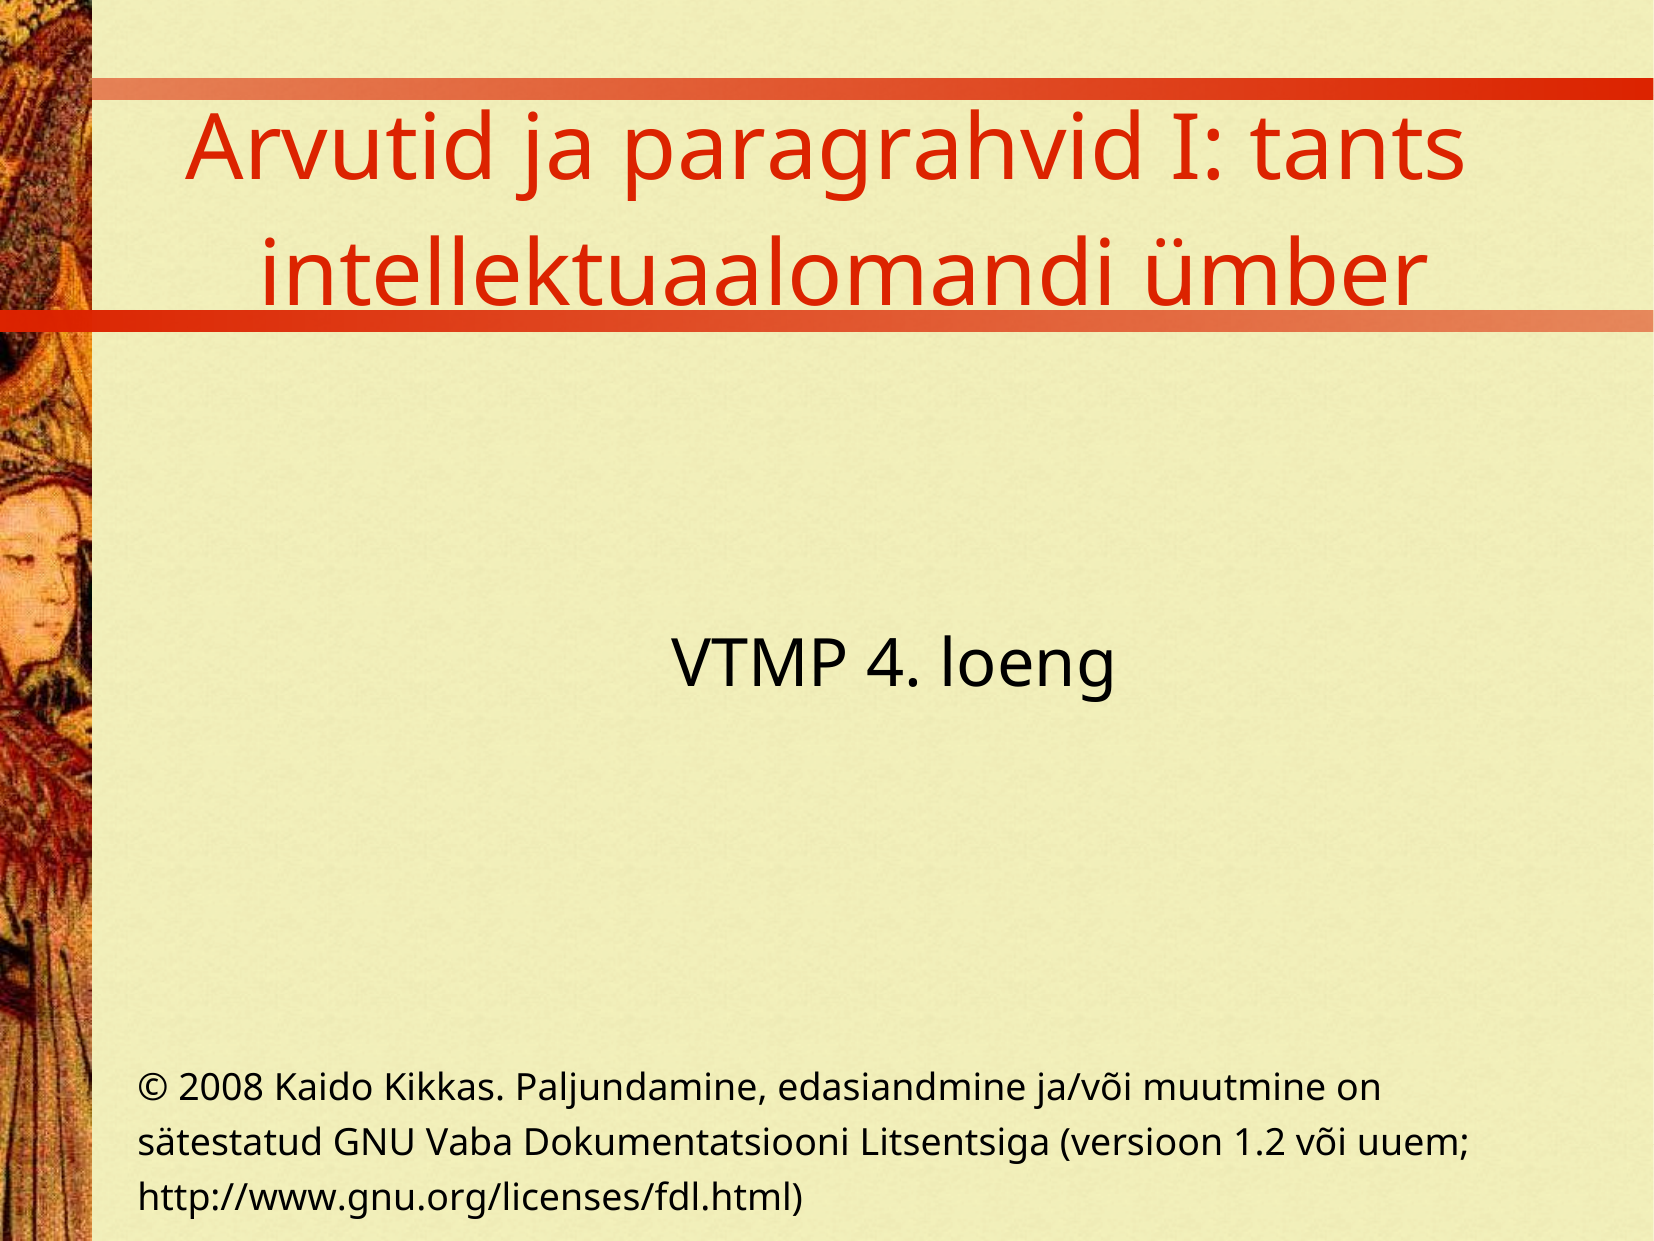

# Arvutid ja paragrahvid I: tants intellektuaalomandi ümber
VTMP 4. loeng
© 2008 Kaido Kikkas. Paljundamine, edasiandmine ja/või muutmine on sätestatud GNU Vaba Dokumentatsiooni Litsentsiga (versioon 1.2 või uuem; http://www.gnu.org/licenses/fdl.html)